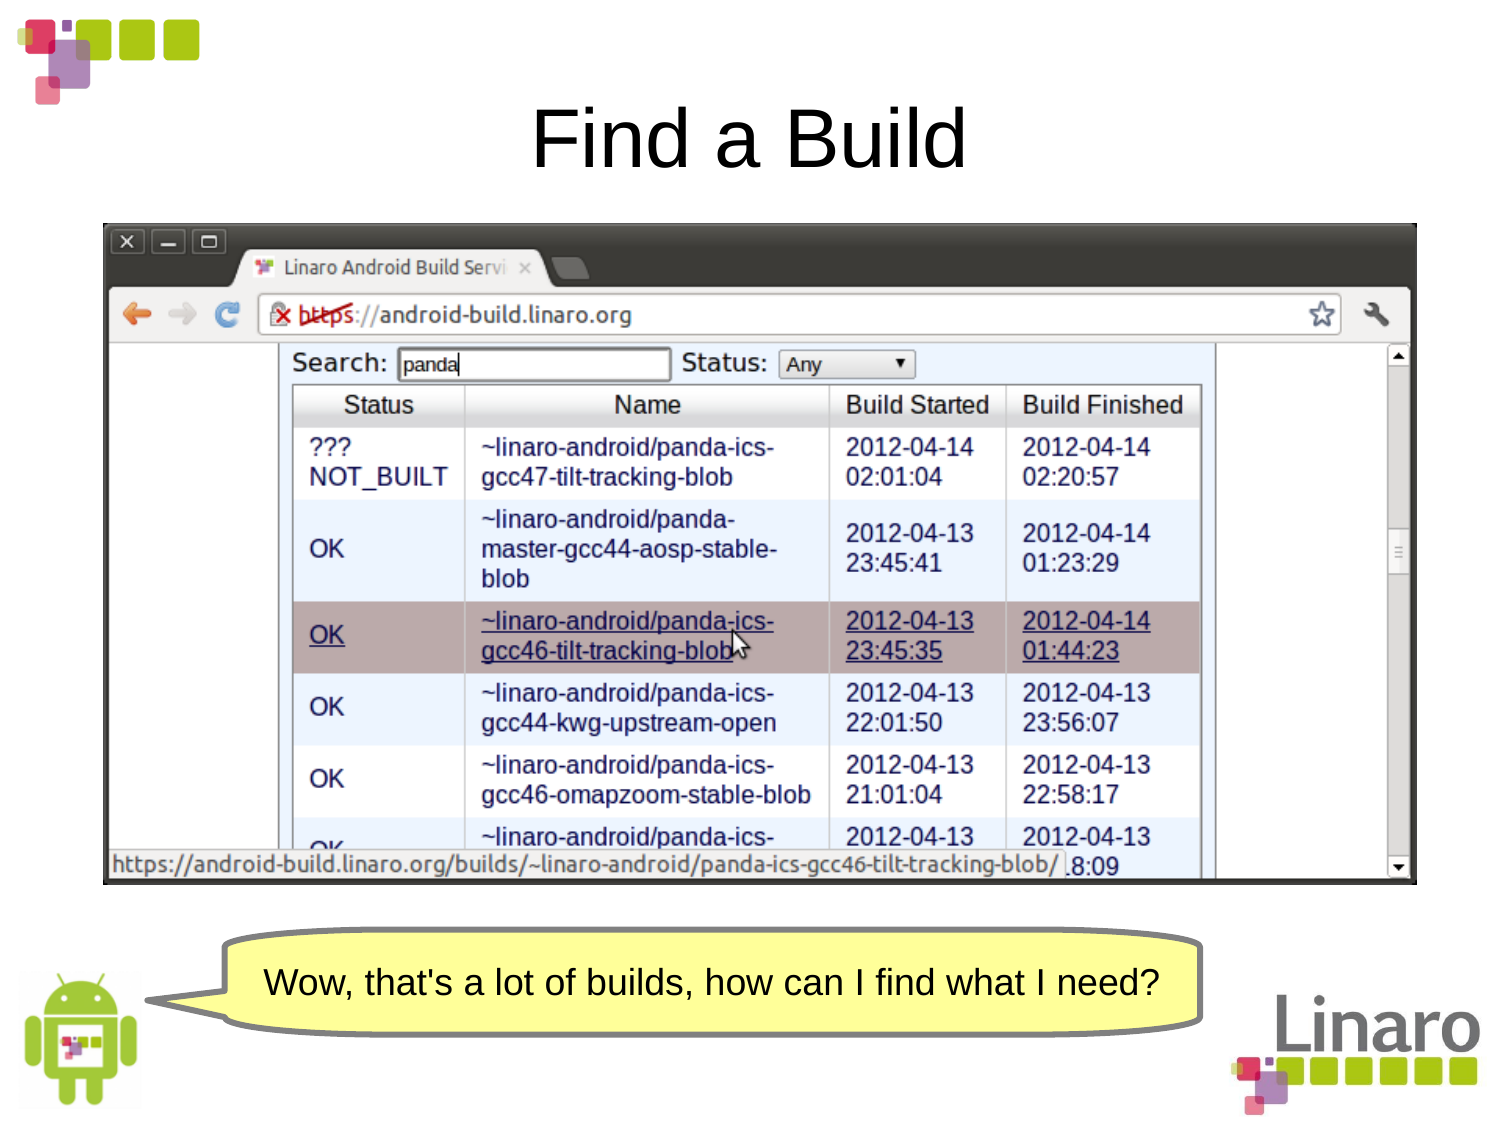

# Find a Build
Wow, that's a lot of builds, how can I find what I need?